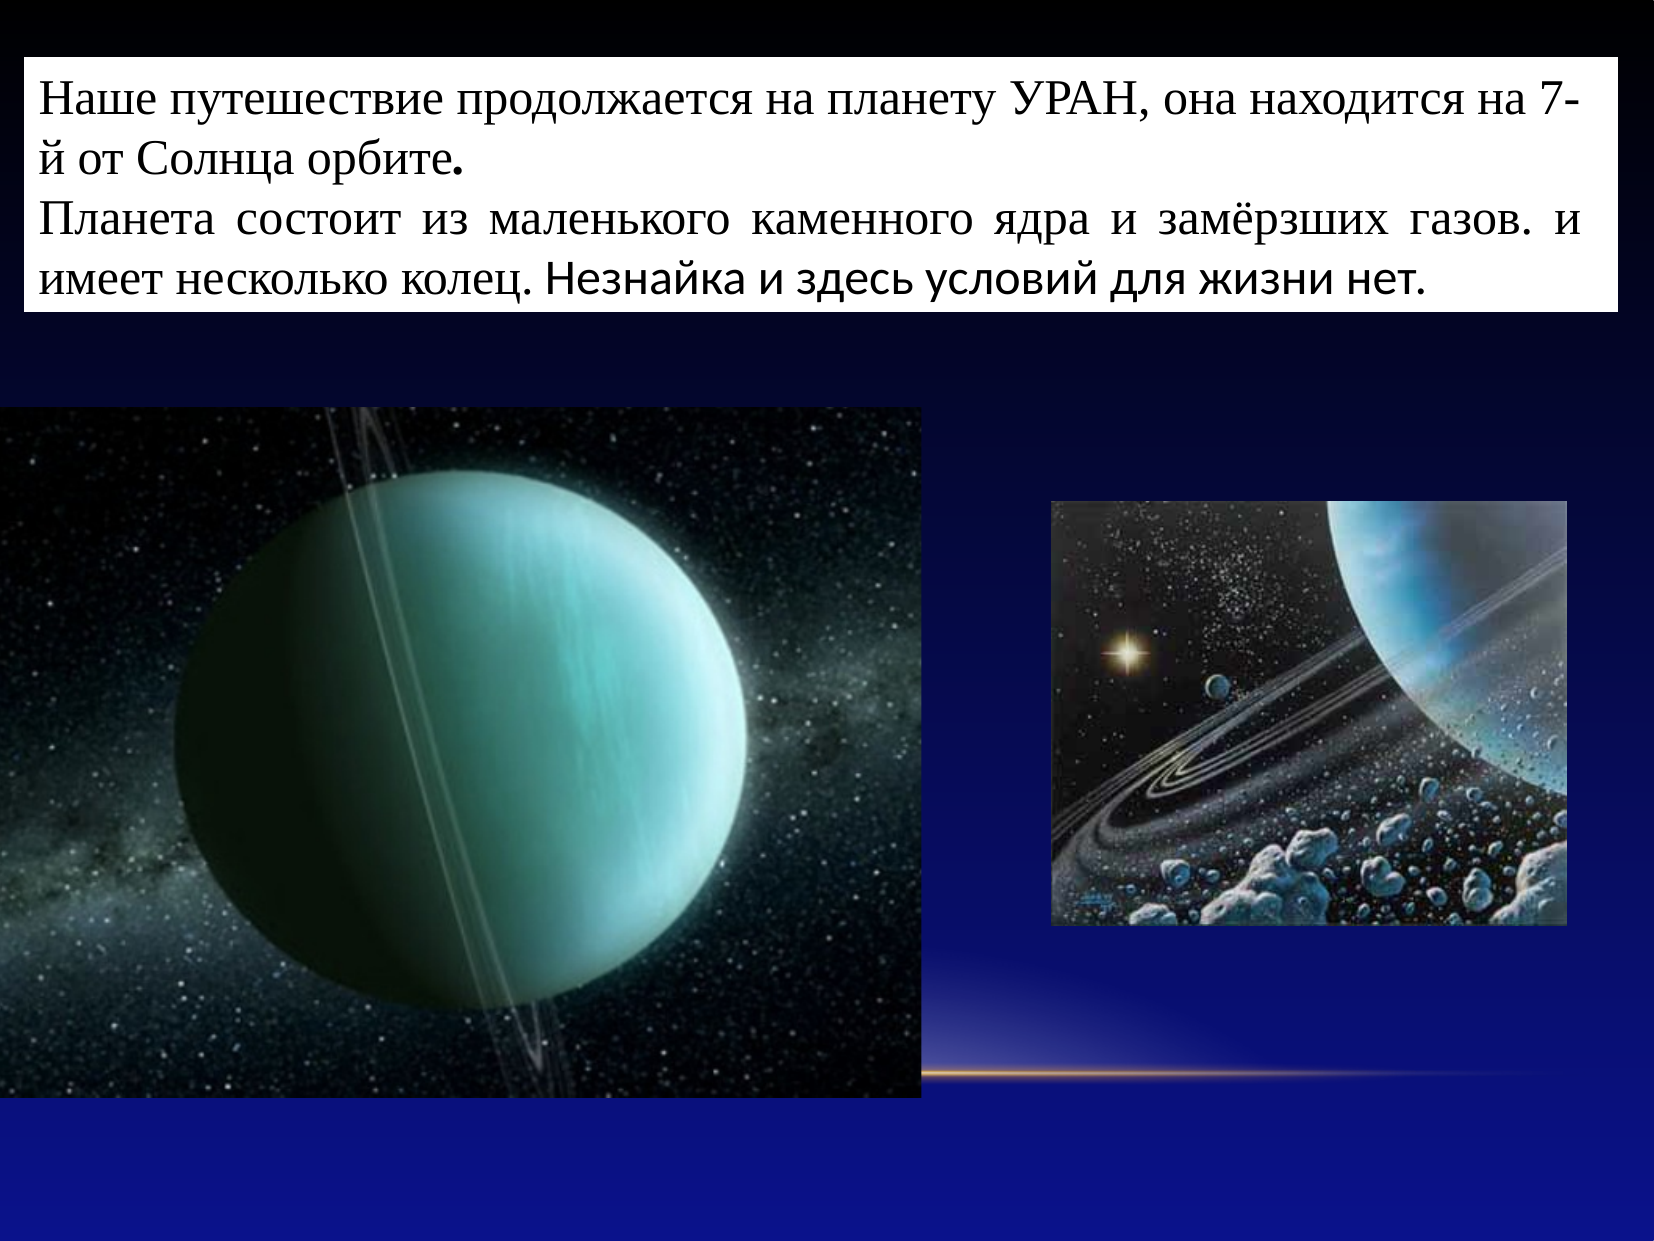

Наше путешествие продолжается на планету УРАН, она находится на 7-й от Солнца орбите.
Планета состоит из маленького каменного ядра и замёрзших газов. и имеет несколько колец. Незнайка и здесь условий для жизни нет.